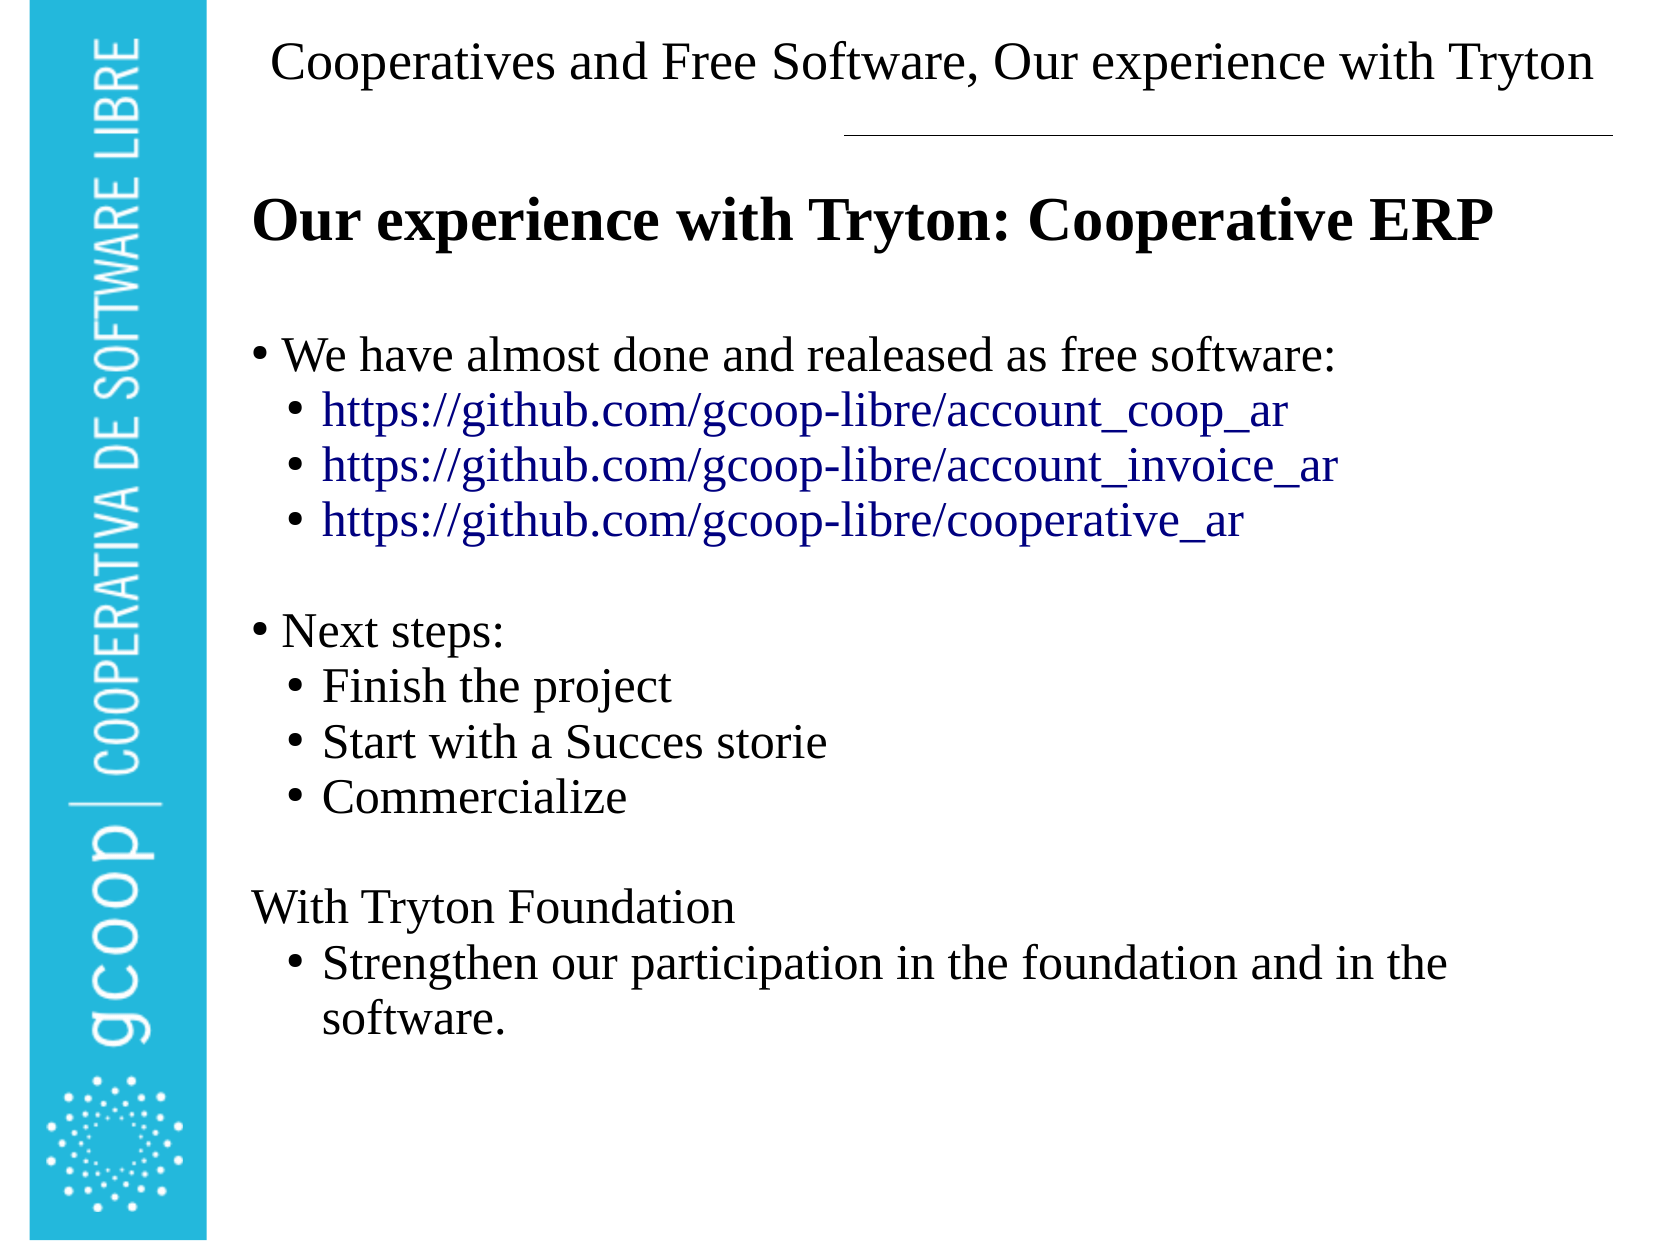

Cooperatives and Free Software, Our experience with Tryton
Our experience with Tryton: Cooperative ERP
 We have almost done and realeased as free software:
https://github.com/gcoop-libre/account_coop_ar
https://github.com/gcoop-libre/account_invoice_ar
https://github.com/gcoop-libre/cooperative_ar
 Next steps:
Finish the project
Start with a Succes storie
Commercialize
With Tryton Foundation
Strengthen our participation in the foundation and in the software.